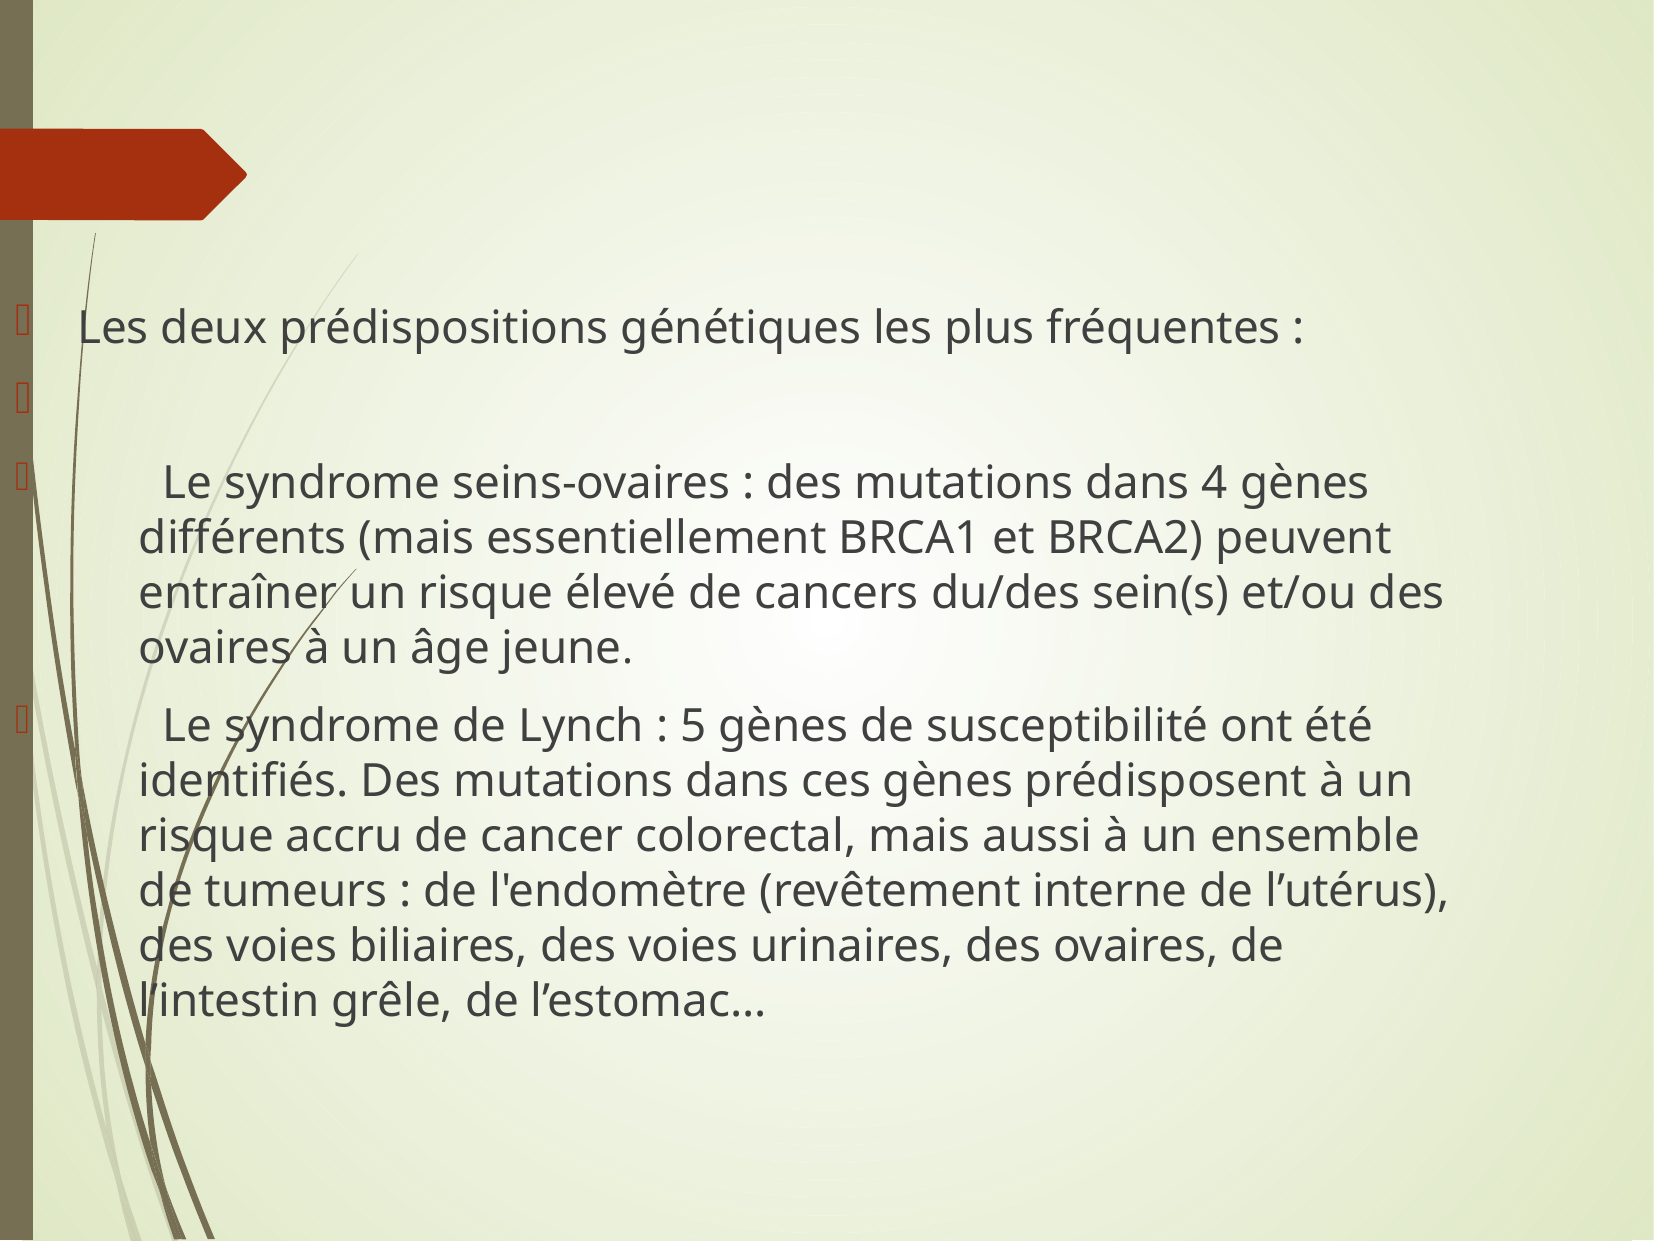

# Les deux prédispositions génétiques les plus fréquentes :
 Le syndrome seins-ovaires : des mutations dans 4 gènes différents (mais essentiellement BRCA1 et BRCA2) peuvent entraîner un risque élevé de cancers du/des sein(s) et/ou des ovaires à un âge jeune.
 Le syndrome de Lynch : 5 gènes de susceptibilité ont été identifiés. Des mutations dans ces gènes prédisposent à un risque accru de cancer colorectal, mais aussi à un ensemble de tumeurs : de l'endomètre (revêtement interne de l’utérus), des voies biliaires, des voies urinaires, des ovaires, de l’intestin grêle, de l’estomac…